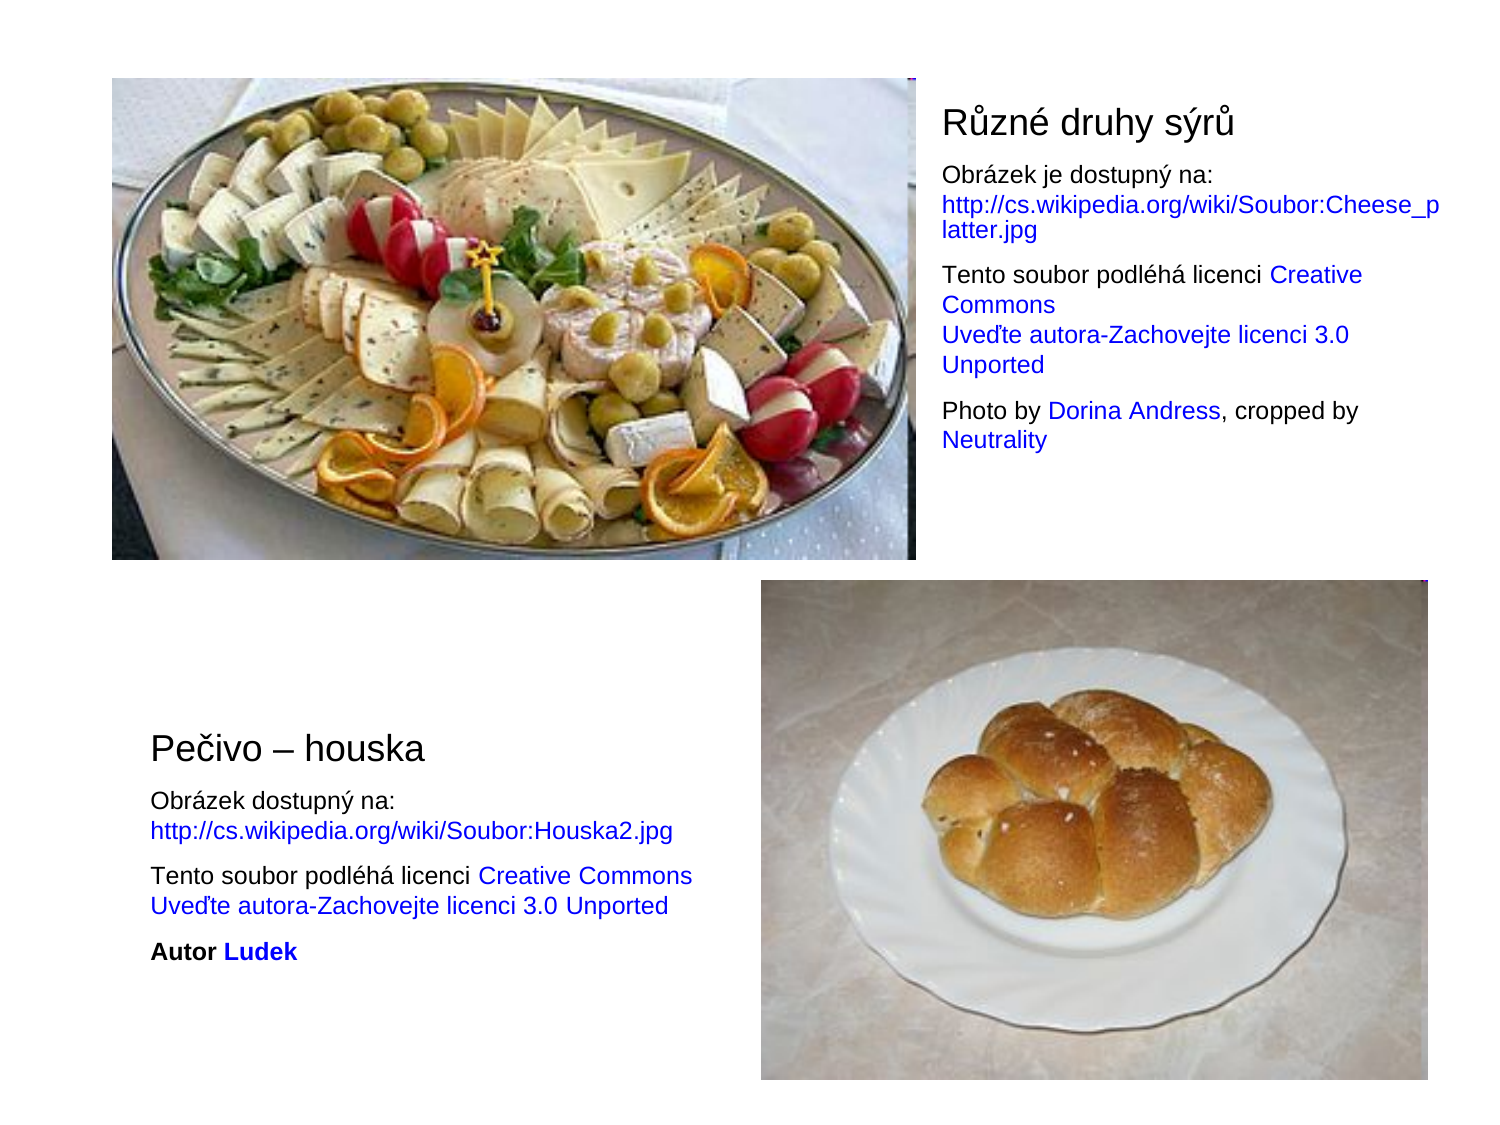

Různé druhy sýrů
Obrázek je dostupný na: http://cs.wikipedia.org/wiki/Soubor:Cheese_platter.jpg
Tento soubor podléhá licenci Creative Commons Uveďte autora-Zachovejte licenci 3.0 Unported
Photo by Dorina Andress, cropped by Neutrality
Pečivo – houska
Obrázek dostupný na: http://cs.wikipedia.org/wiki/Soubor:Houska2.jpg
Tento soubor podléhá licenci Creative Commons Uveďte autora-Zachovejte licenci 3.0 Unported
Autor Ludek